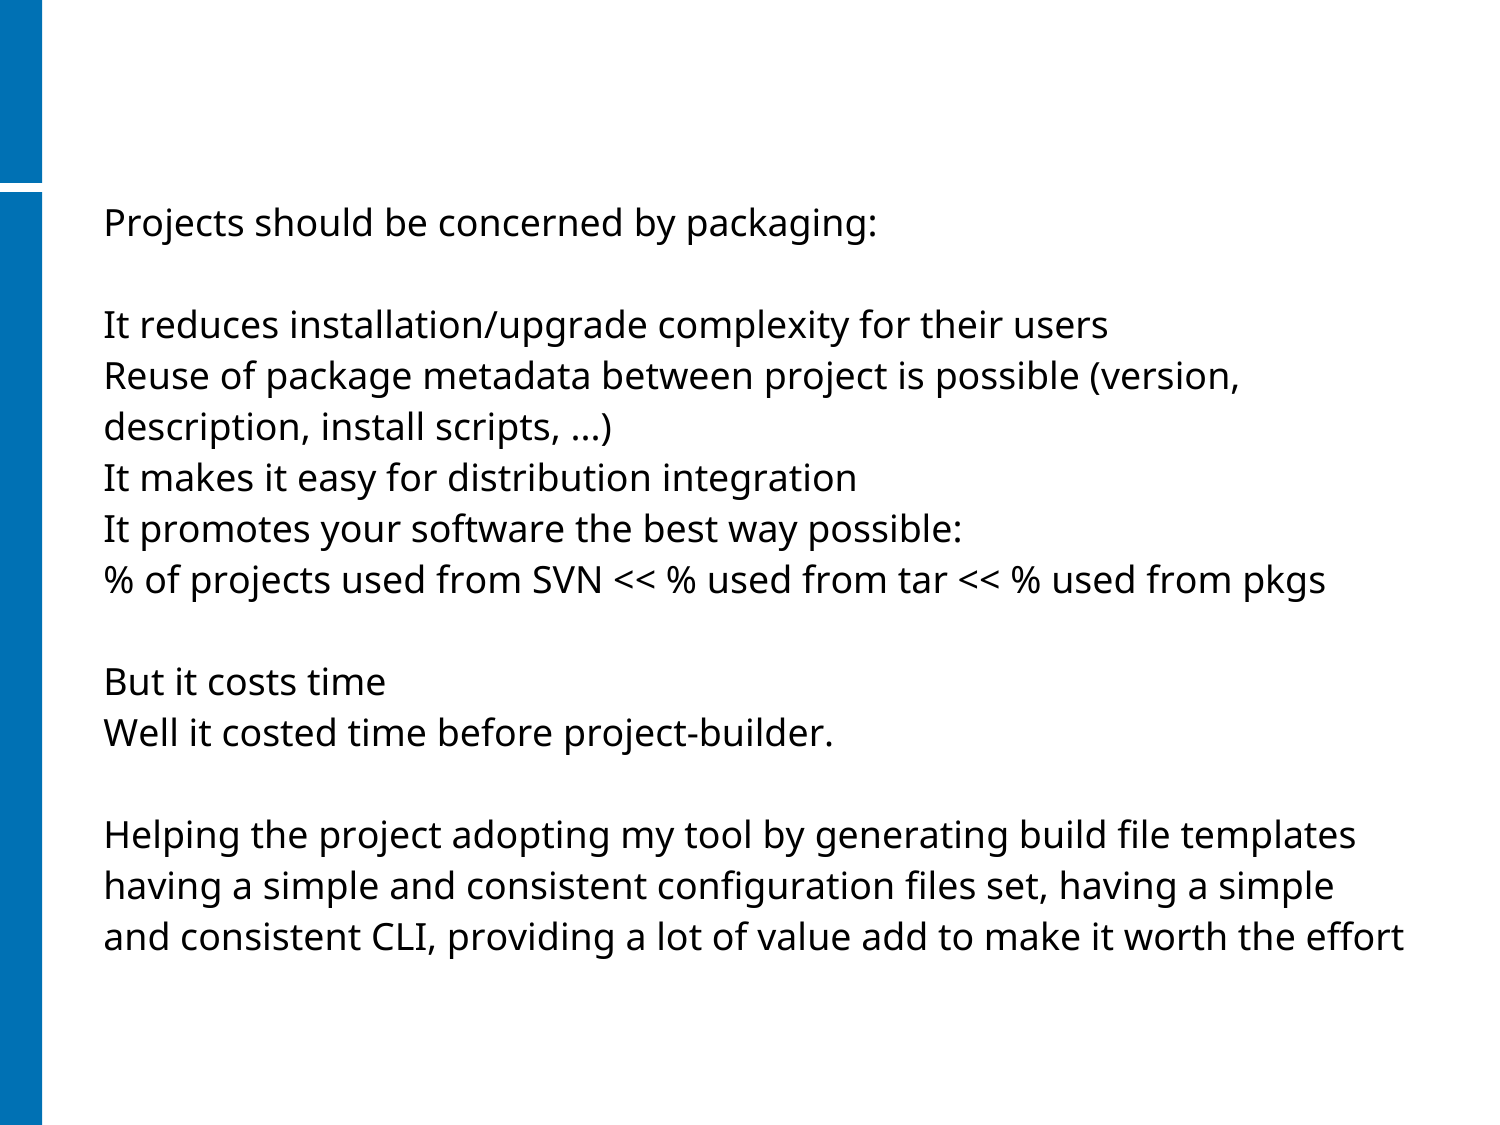

Projects should be concerned by packaging:
It reduces installation/upgrade complexity for their users
Reuse of package metadata between project is possible (version,
description, install scripts, ...)
It makes it easy for distribution integration
It promotes your software the best way possible:
% of projects used from SVN << % used from tar << % used from pkgs
But it costs time
Well it costed time before project-builder.
Helping the project adopting my tool by generating build file templates
having a simple and consistent configuration files set, having a simple
and consistent CLI, providing a lot of value add to make it worth the effort